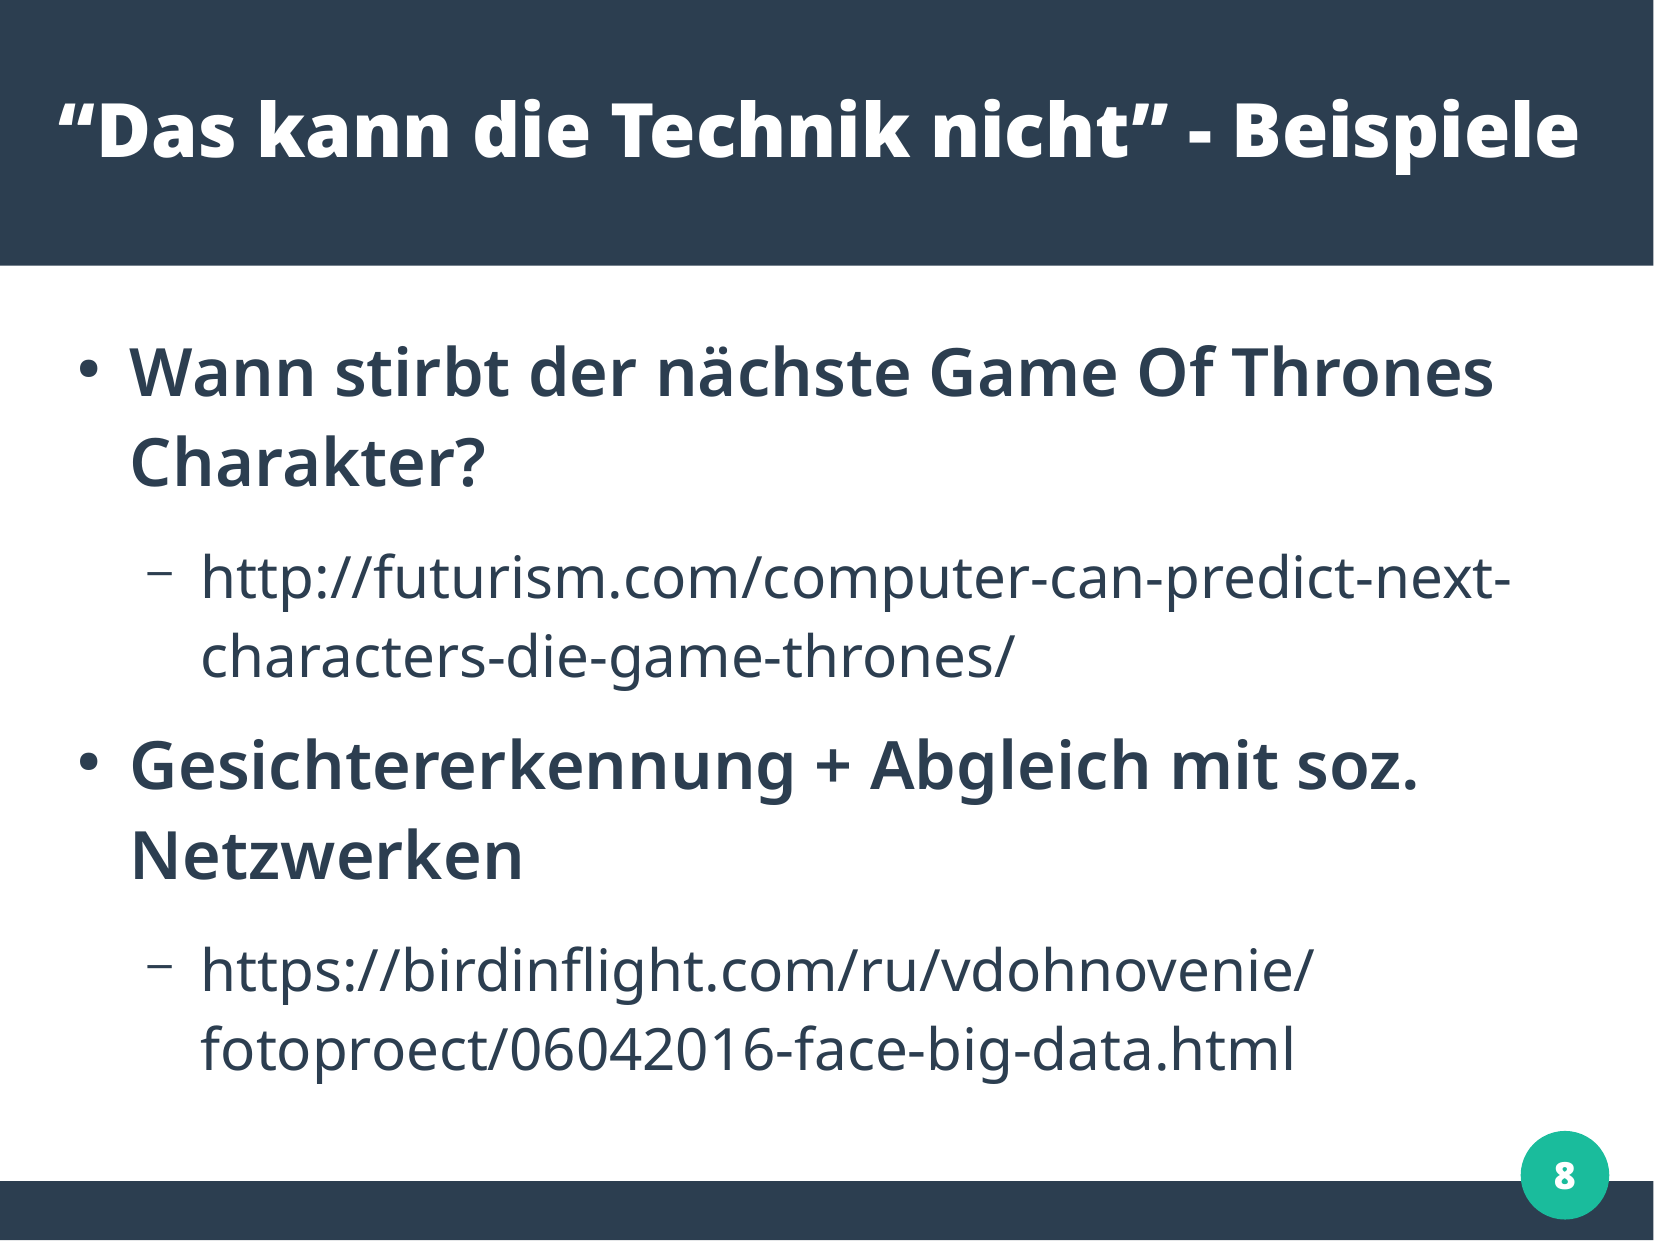

# “Das kann die Technik nicht” - Beispiele
Wann stirbt der nächste Game Of Thrones Charakter?
http://futurism.com/computer-can-predict-next-characters-die-game-thrones/
Gesichtererkennung + Abgleich mit soz. Netzwerken
https://birdinflight.com/ru/vdohnovenie/fotoproect/06042016-face-big-data.html
8